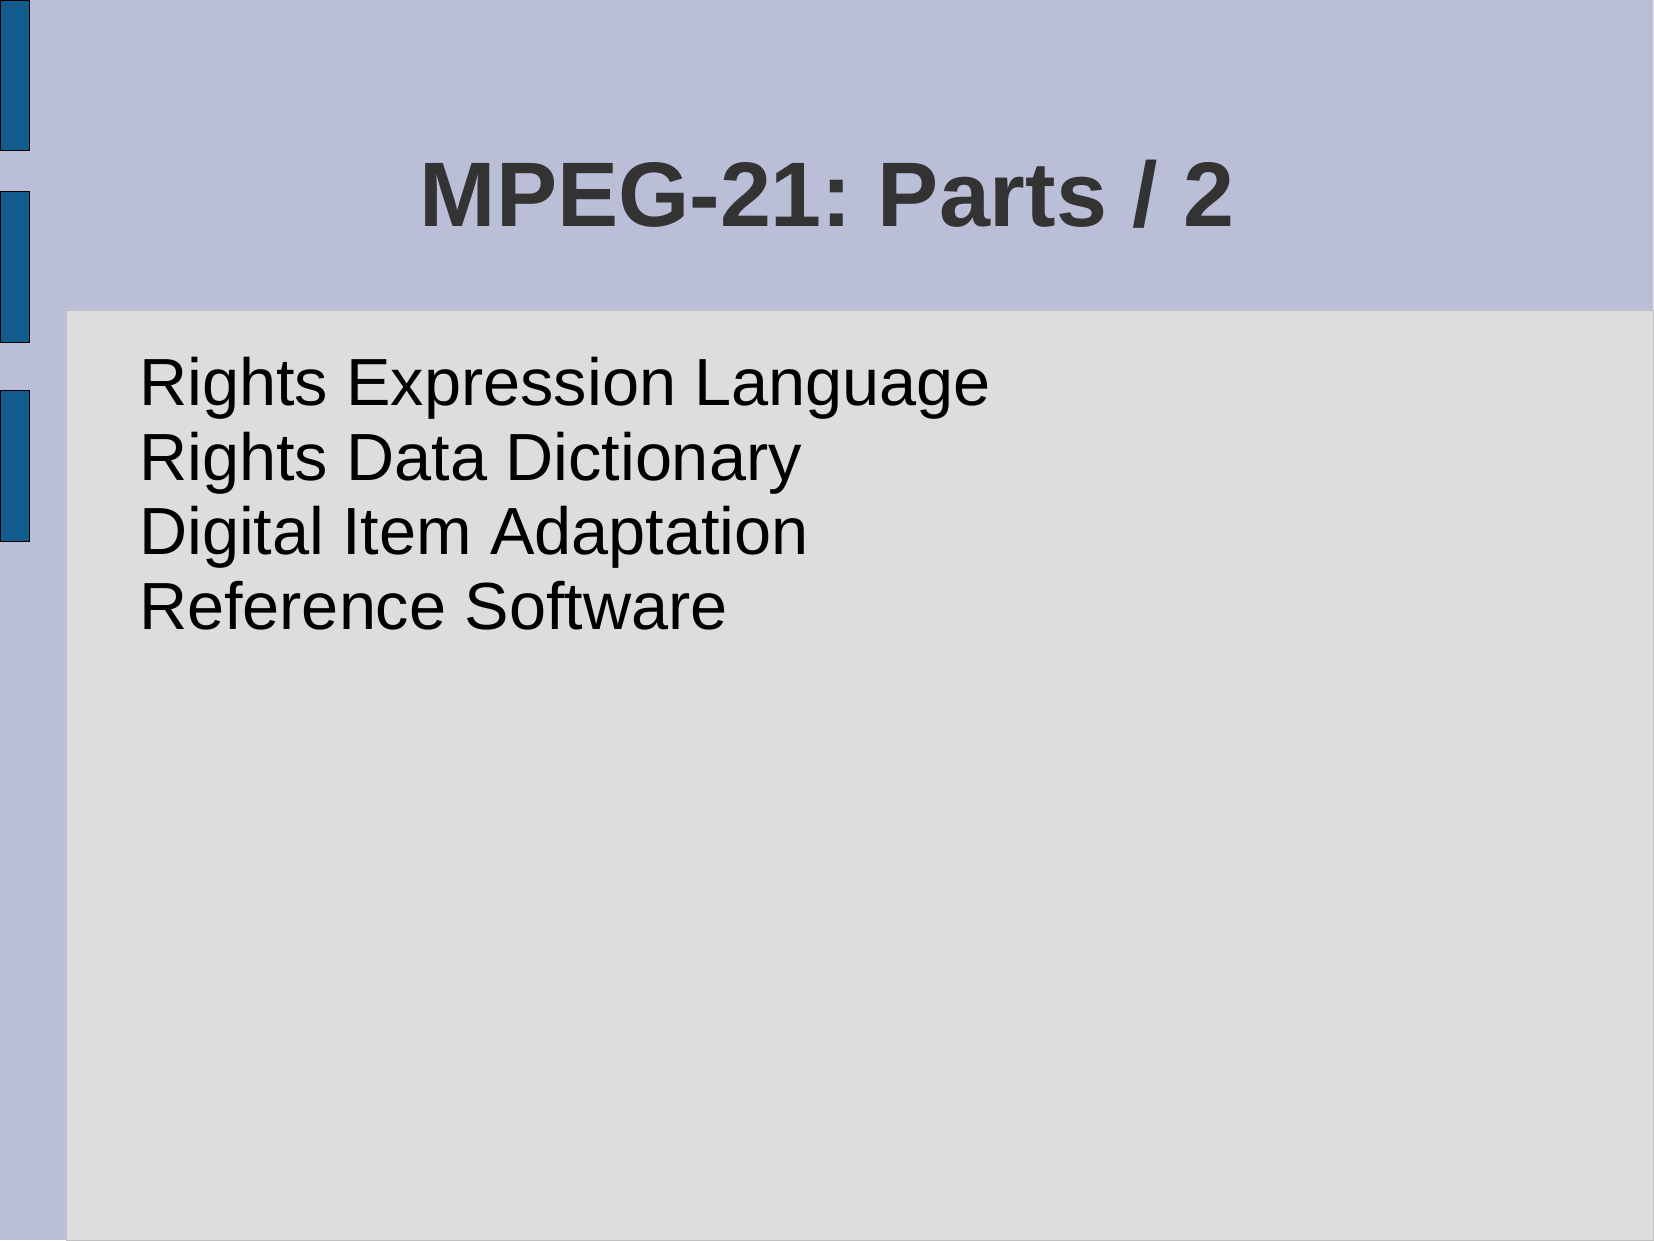

# MPEG-21: Parts / 2
Rights Expression Language
Rights Data Dictionary
Digital Item Adaptation
Reference Software